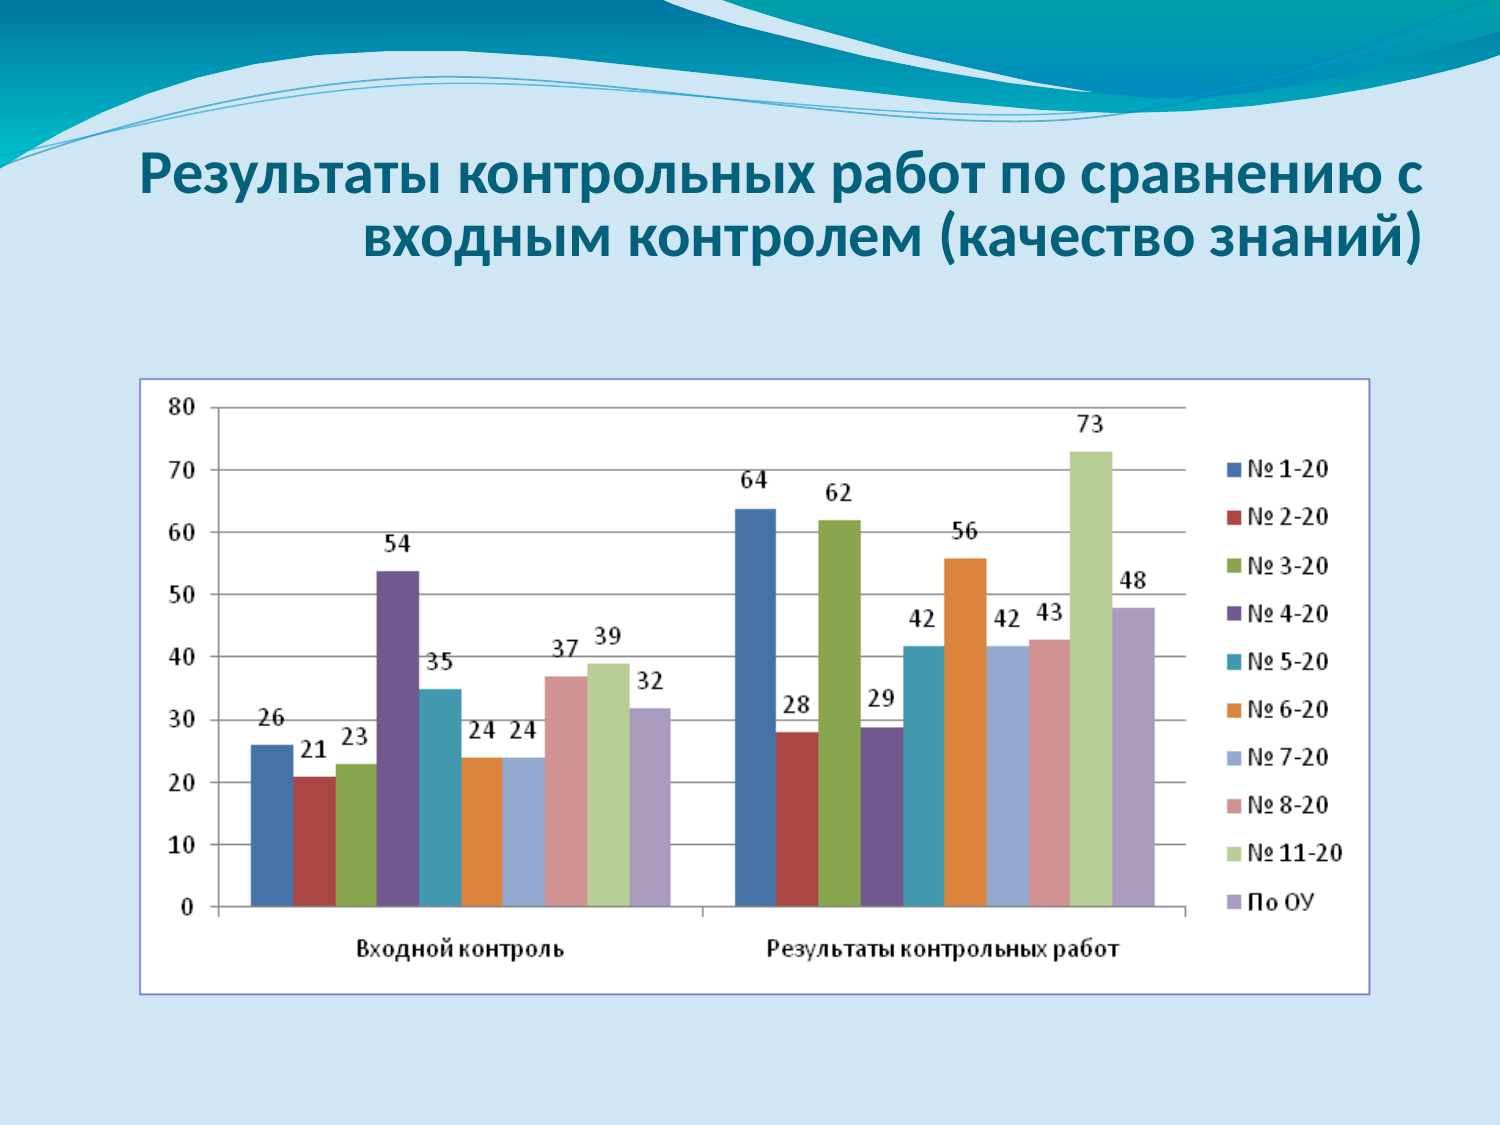

# Результаты контрольных работ по сравнению с входным контролем (качество знаний)